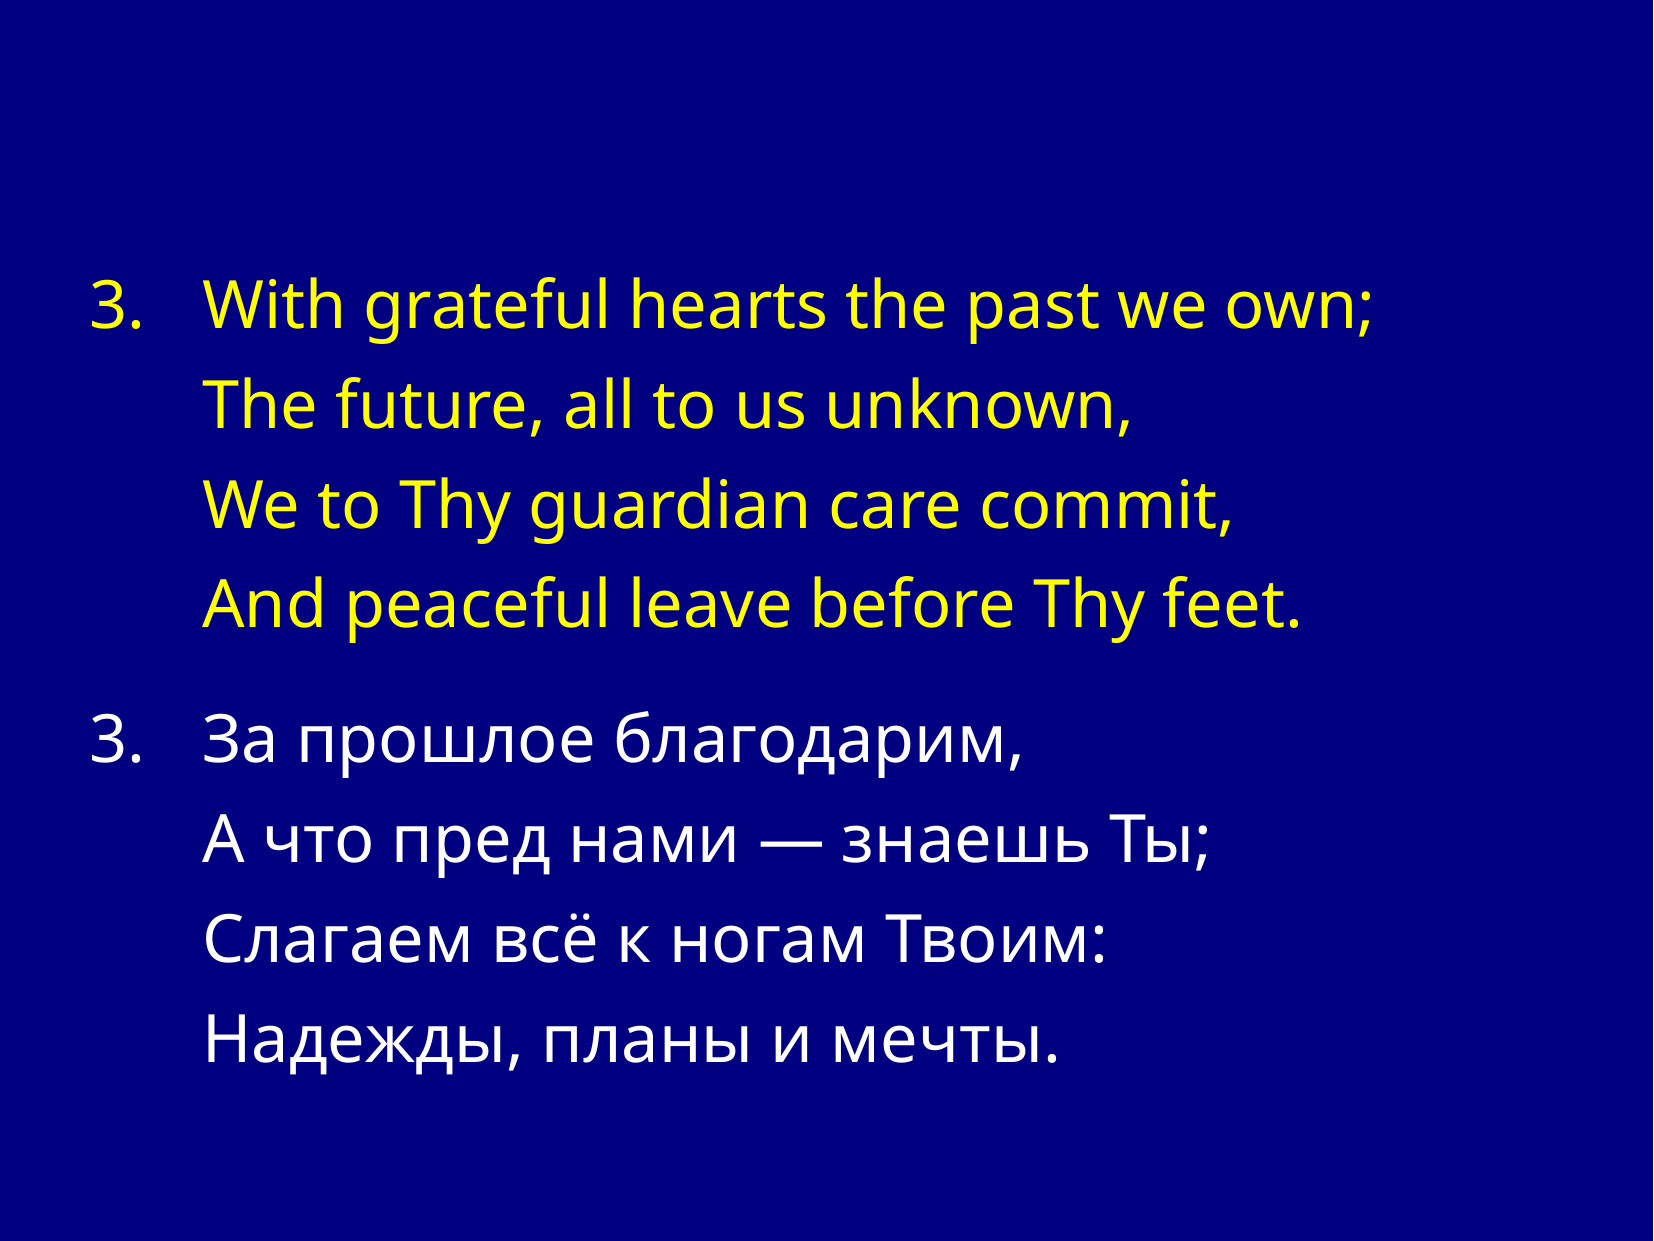

3.	With grateful hearts the past we own;
	The future, all to us unknown,
	We to Thy guardian care commit,
	And peaceful leave before Thy feet.
3.	За прошлое благодарим,
	А что пред нами — знаешь Ты;
	Слагаем всё к ногам Твоим:
	Надежды, планы и мечты.